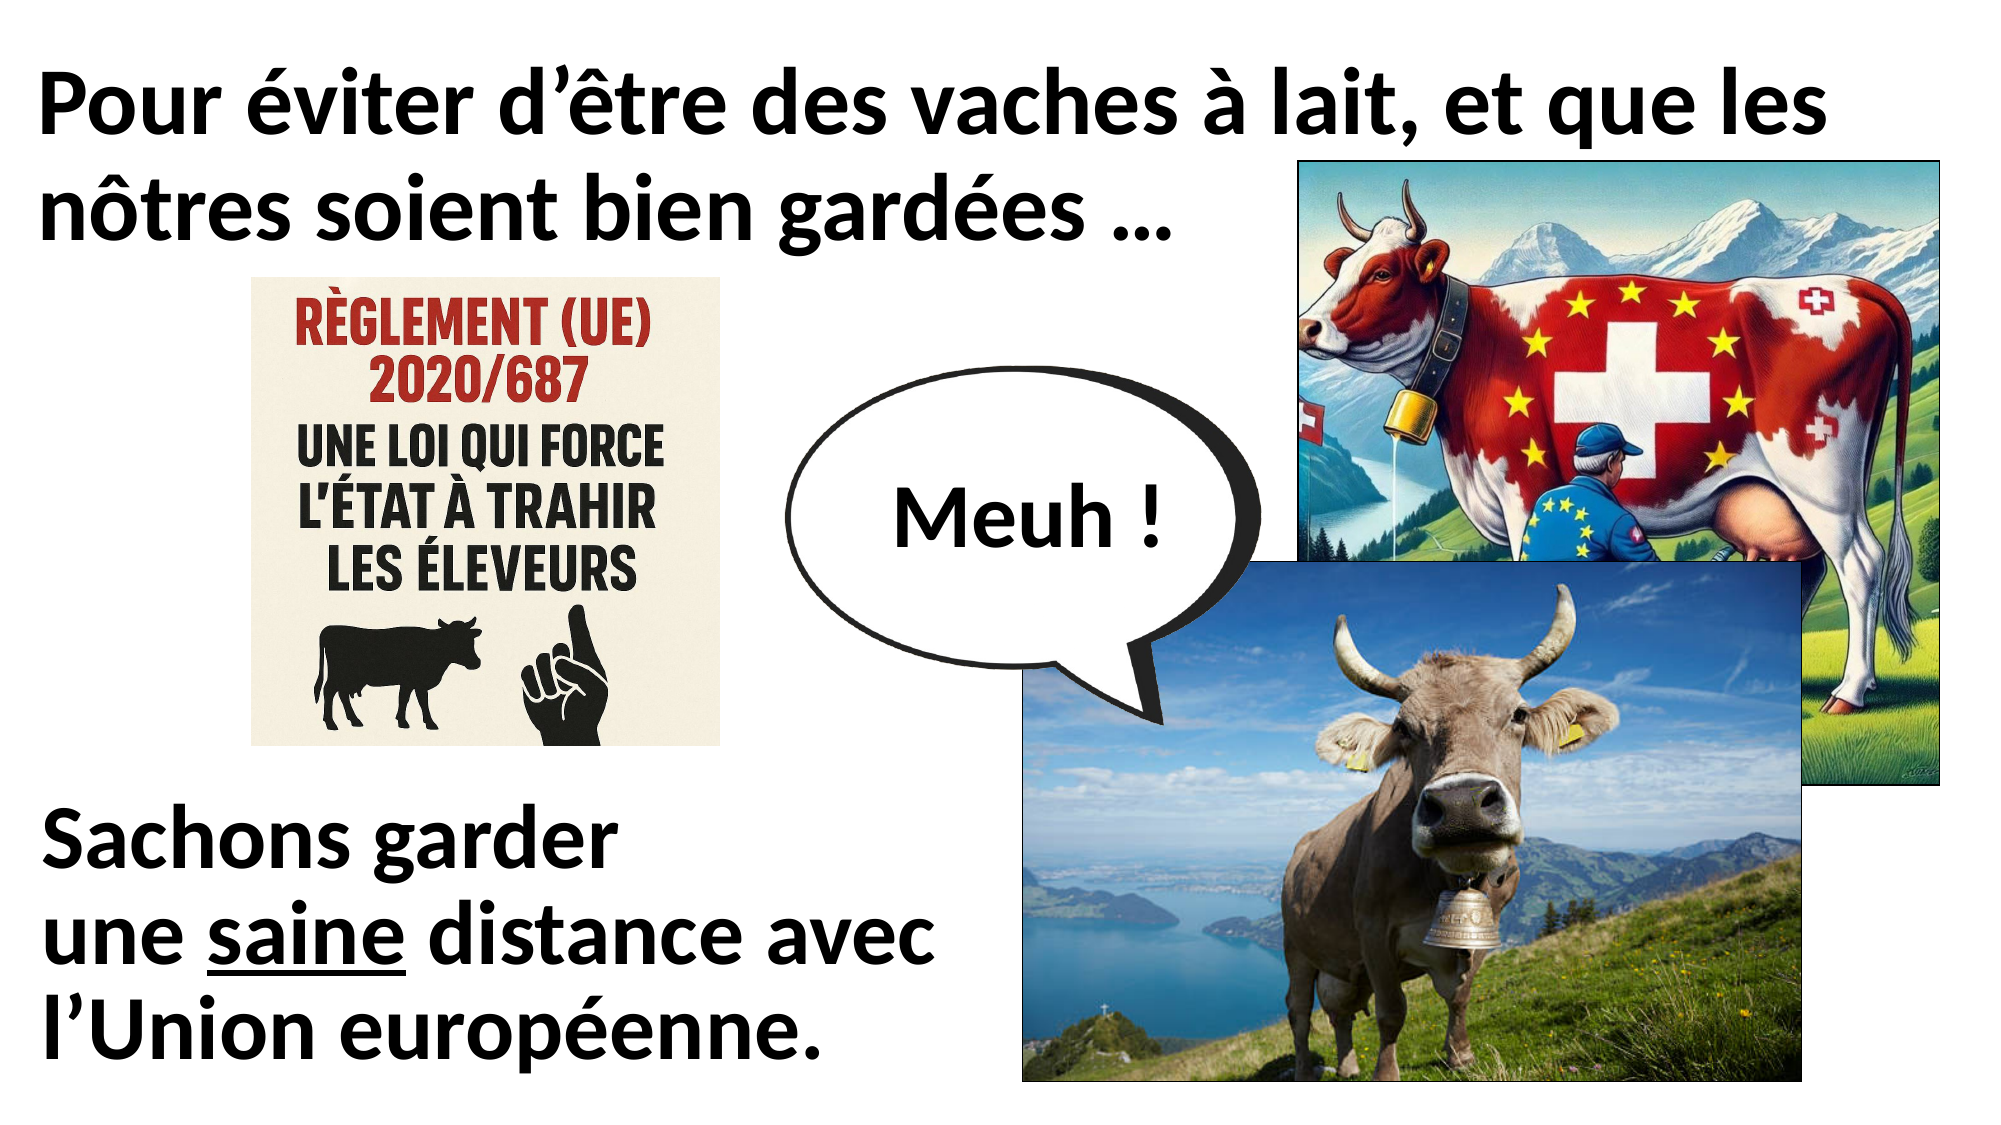

Pour éviter d’être des vaches à lait, et que les nôtres soient bien gardées …
Meuh !
Sachons garder
une saine distance avec
l’Union européenne.